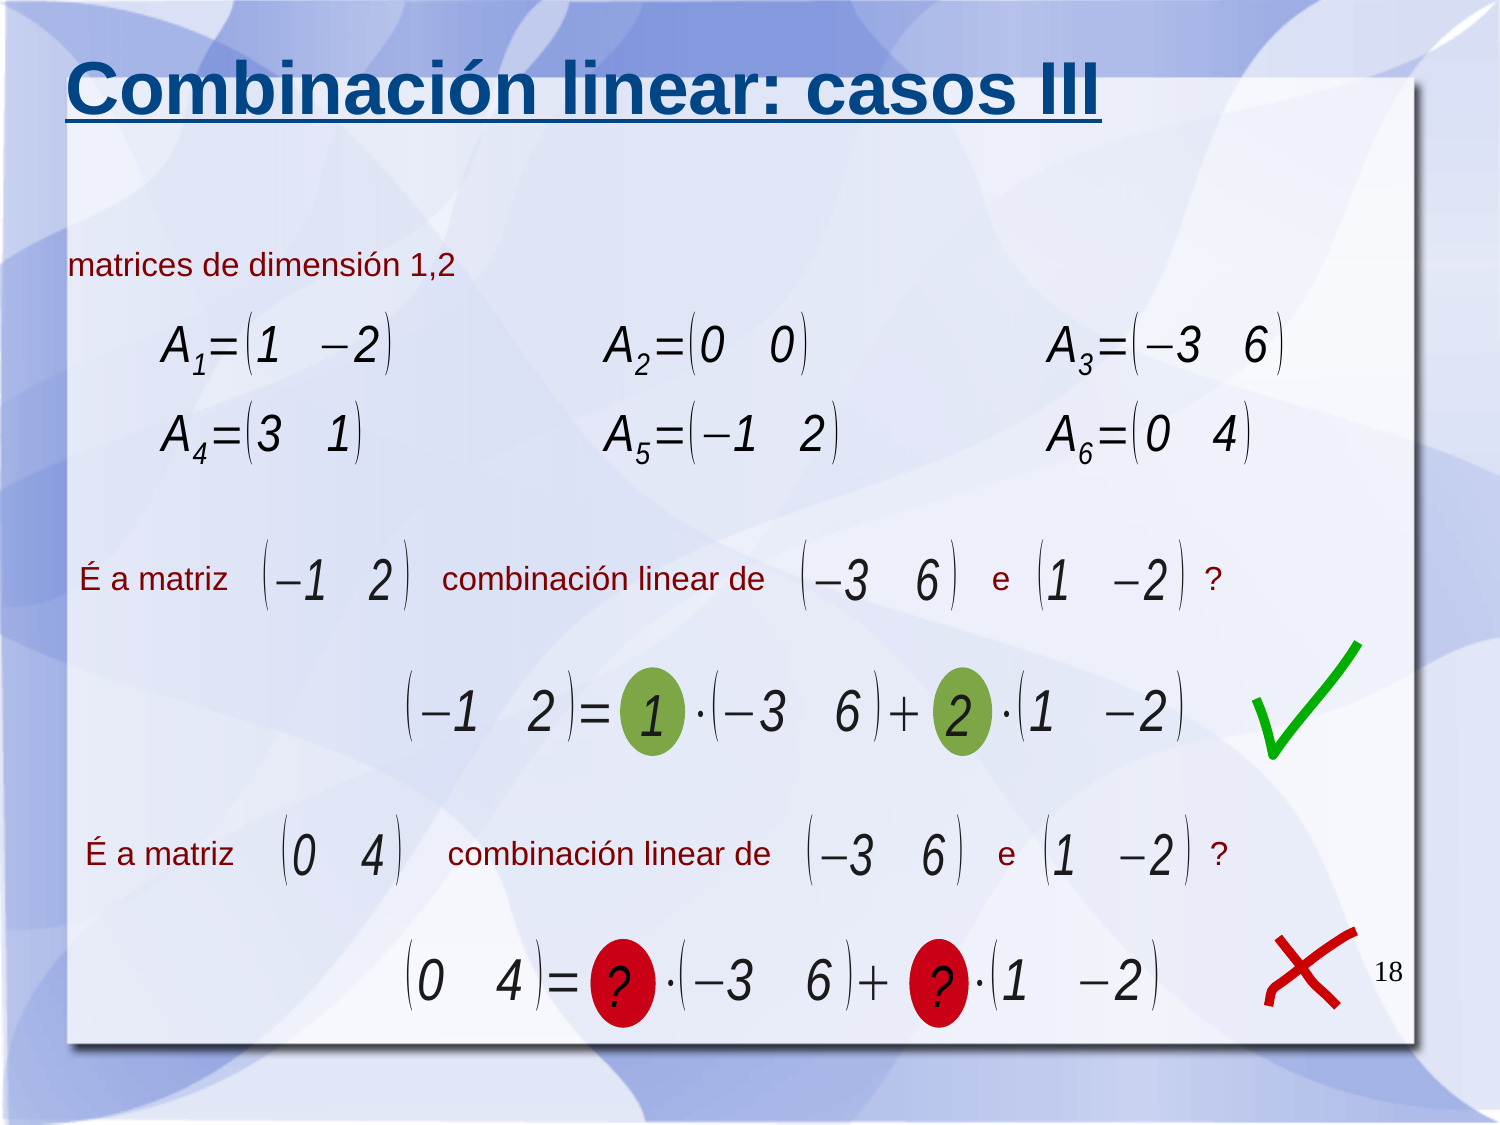

# Combinación linear: casos III
matrices de dimensión 1,2
É a matriz
combinación linear de
e
?
É a matriz
combinación linear de
e
?
18